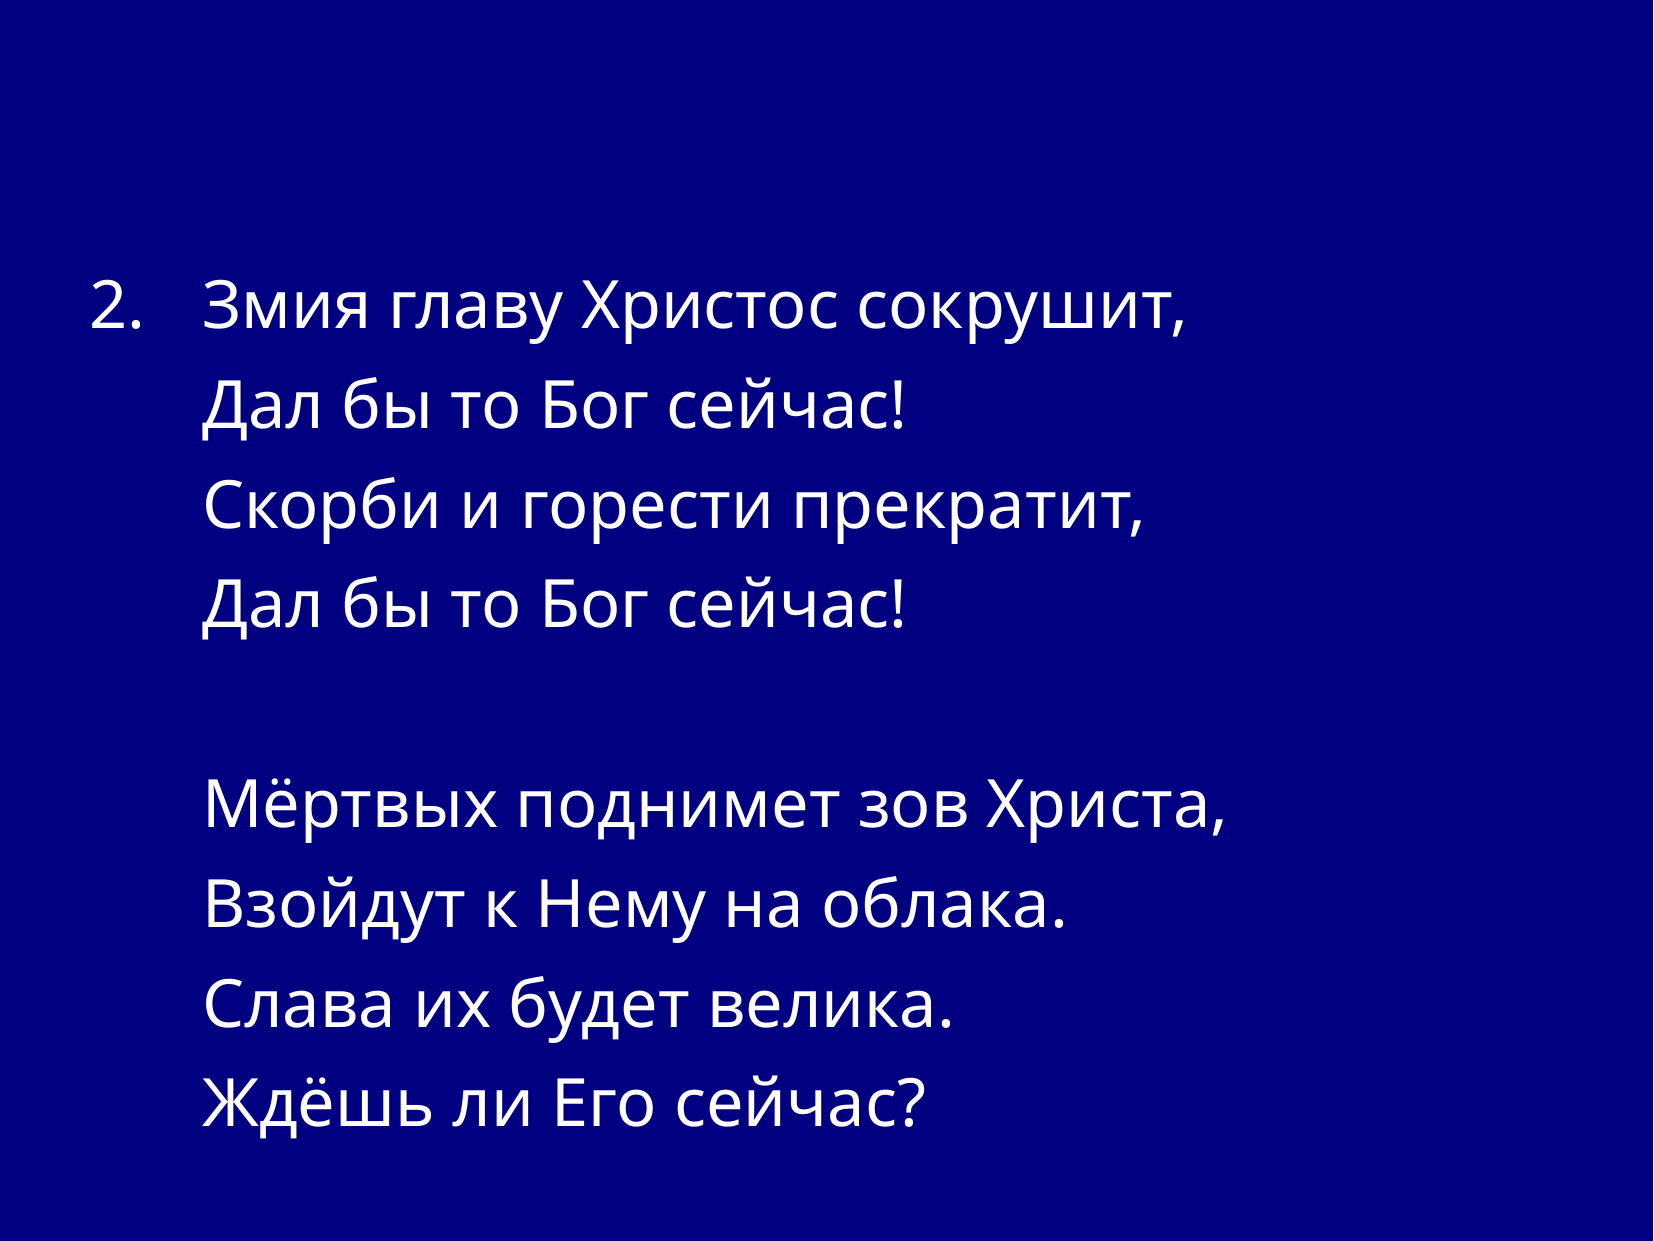

2.	Змия главу Христос сокрушит,
	Дал бы то Бог сейчас!
	Скорби и горести прекратит,
	Дал бы то Бог сейчас!
	Мёртвых поднимет зов Христа,
	Взойдут к Нему на облака.
	Слава их будет велика.
	Ждёшь ли Его сейчас?